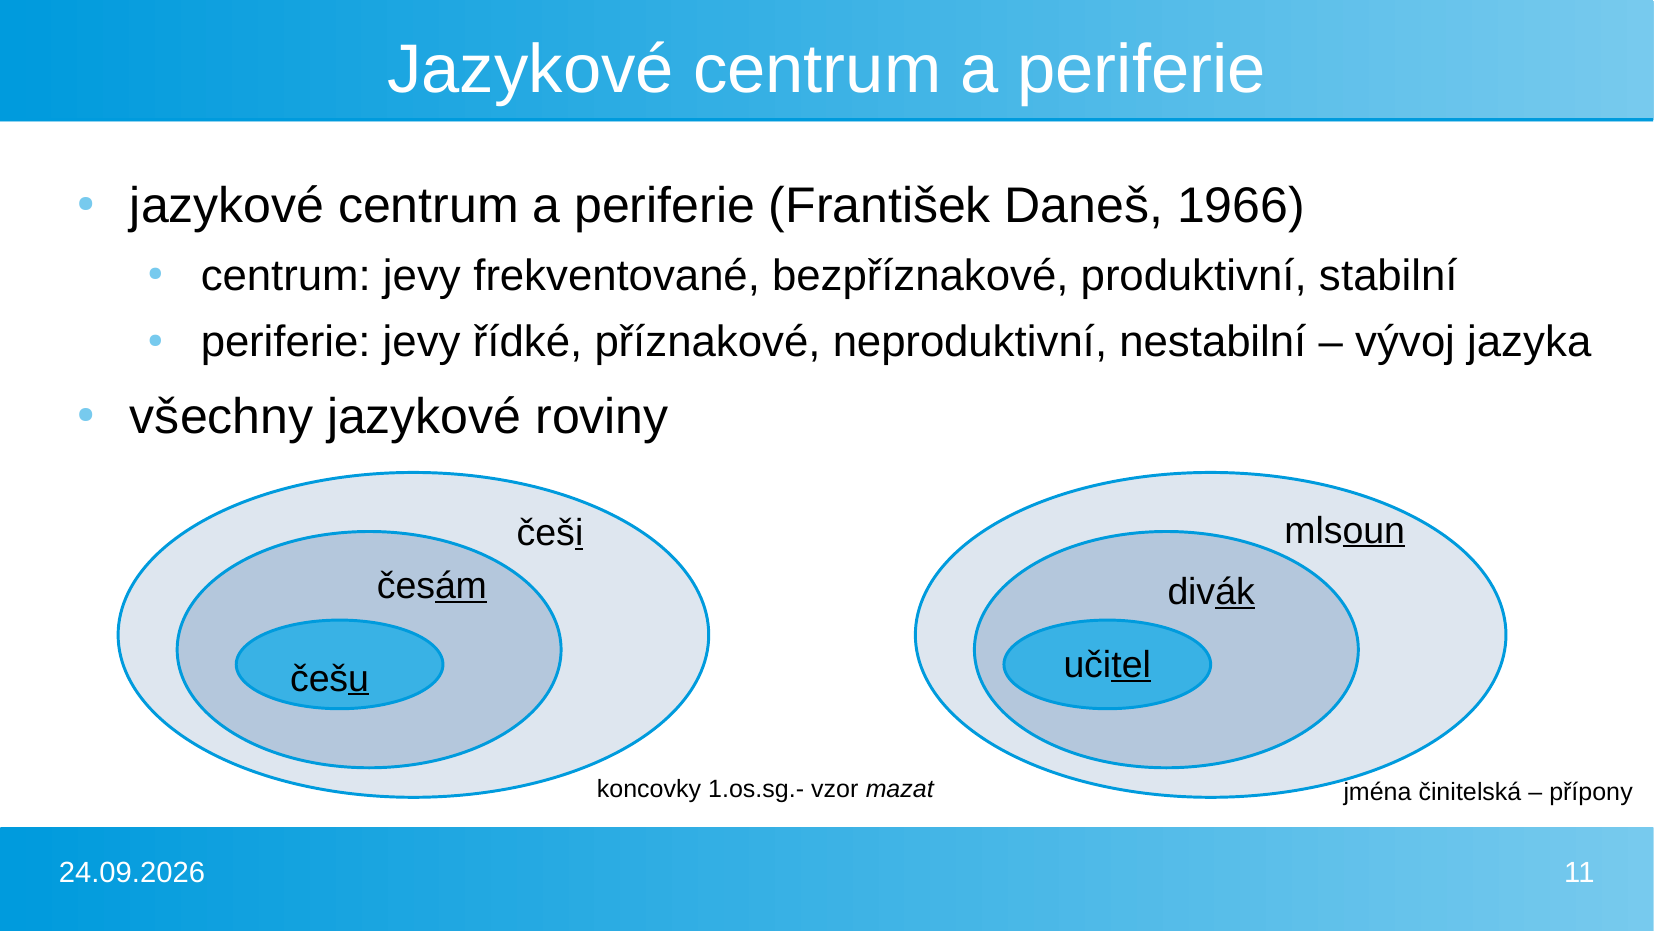

# Jazykové centrum a periferie
jazykové centrum a periferie (František Daneš, 1966)
centrum: jevy frekventované, bezpříznakové, produktivní, stabilní
periferie: jevy řídké, příznakové, neproduktivní, nestabilní – vývoj jazyka
všechny jazykové roviny
mlsoun
češi
česám
divák
učitel
češu
koncovky 1.os.sg.- vzor mazat
jména činitelská – přípony
11